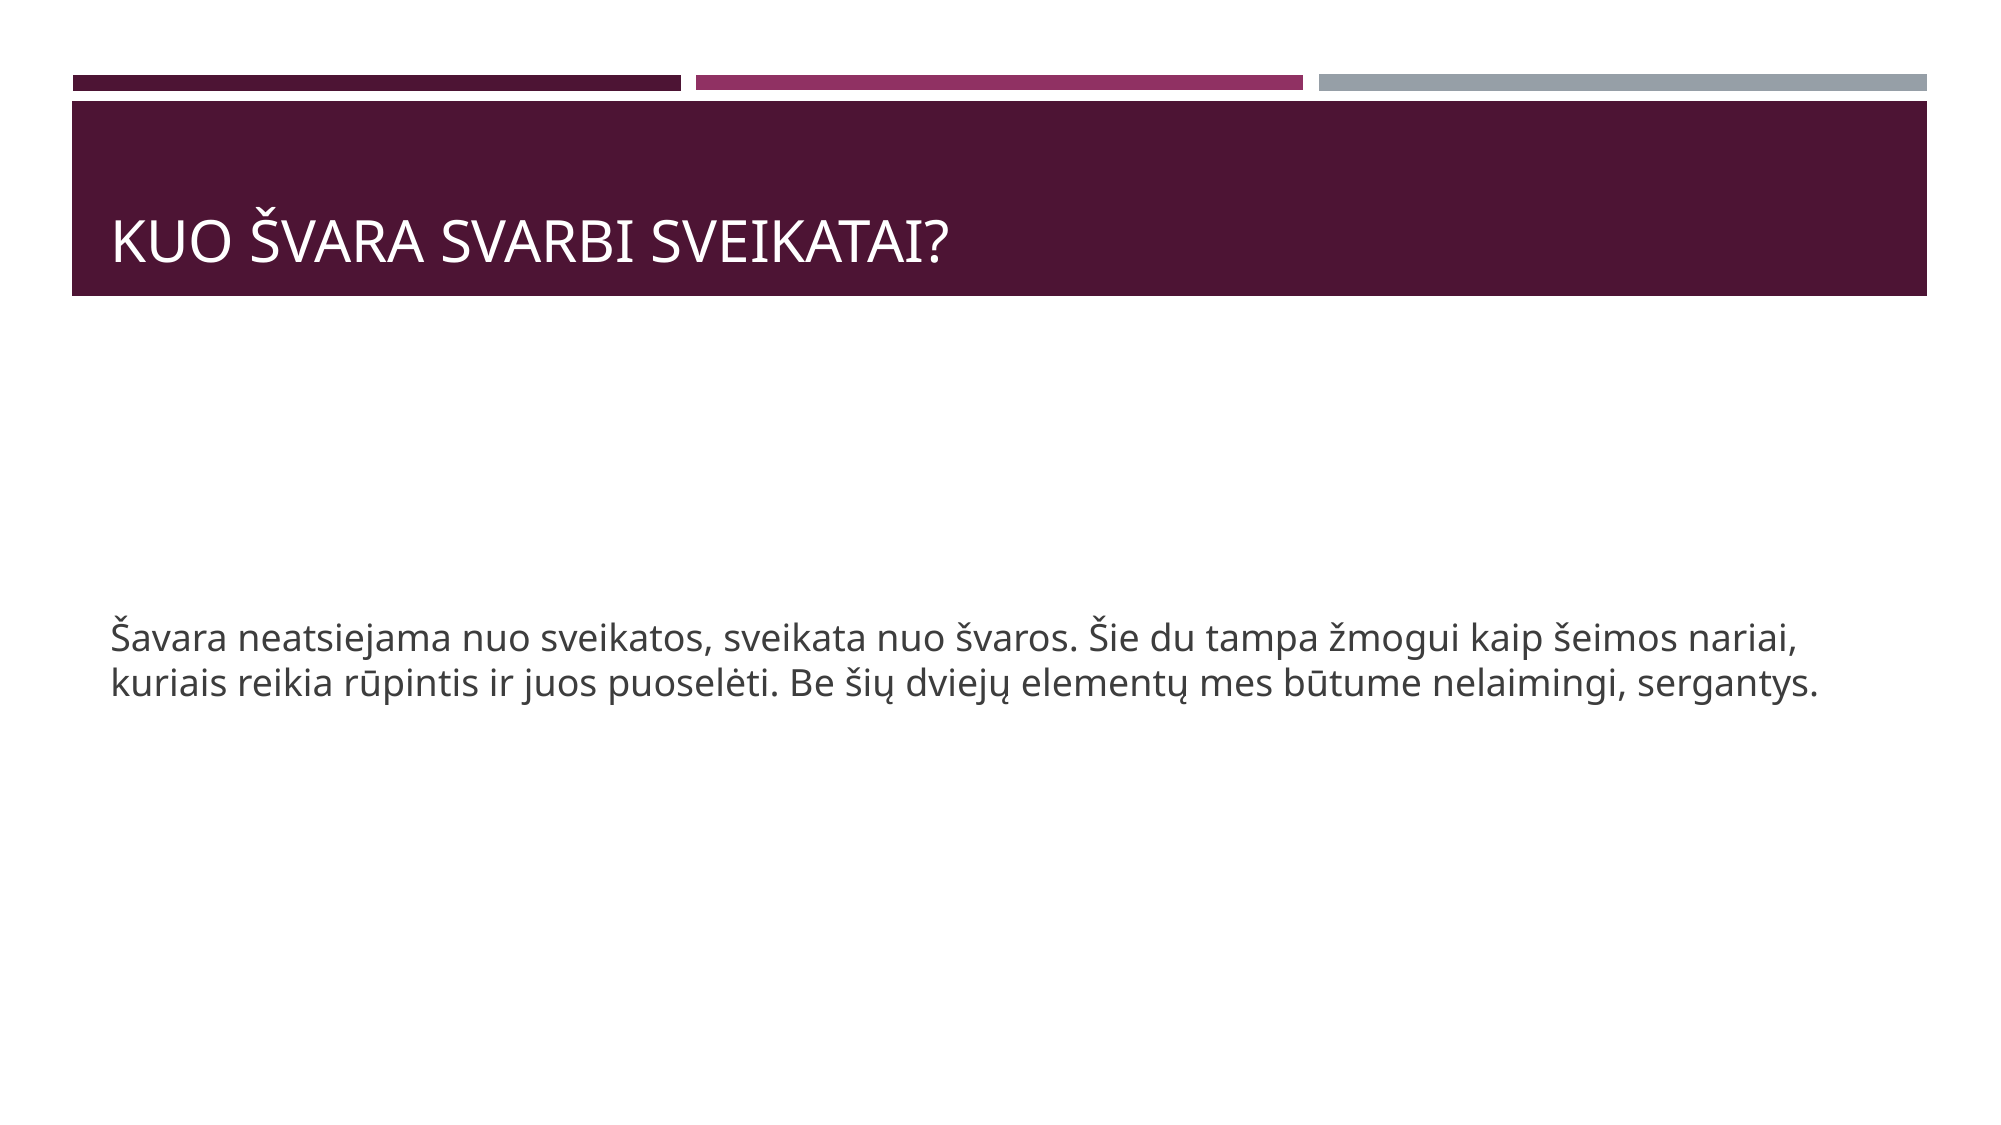

# Kuo švara svarbi sveikatai?
Šavara neatsiejama nuo sveikatos, sveikata nuo švaros. Šie du tampa žmogui kaip šeimos nariai, kuriais reikia rūpintis ir juos puoselėti. Be šių dviejų elementų mes būtume nelaimingi, sergantys.